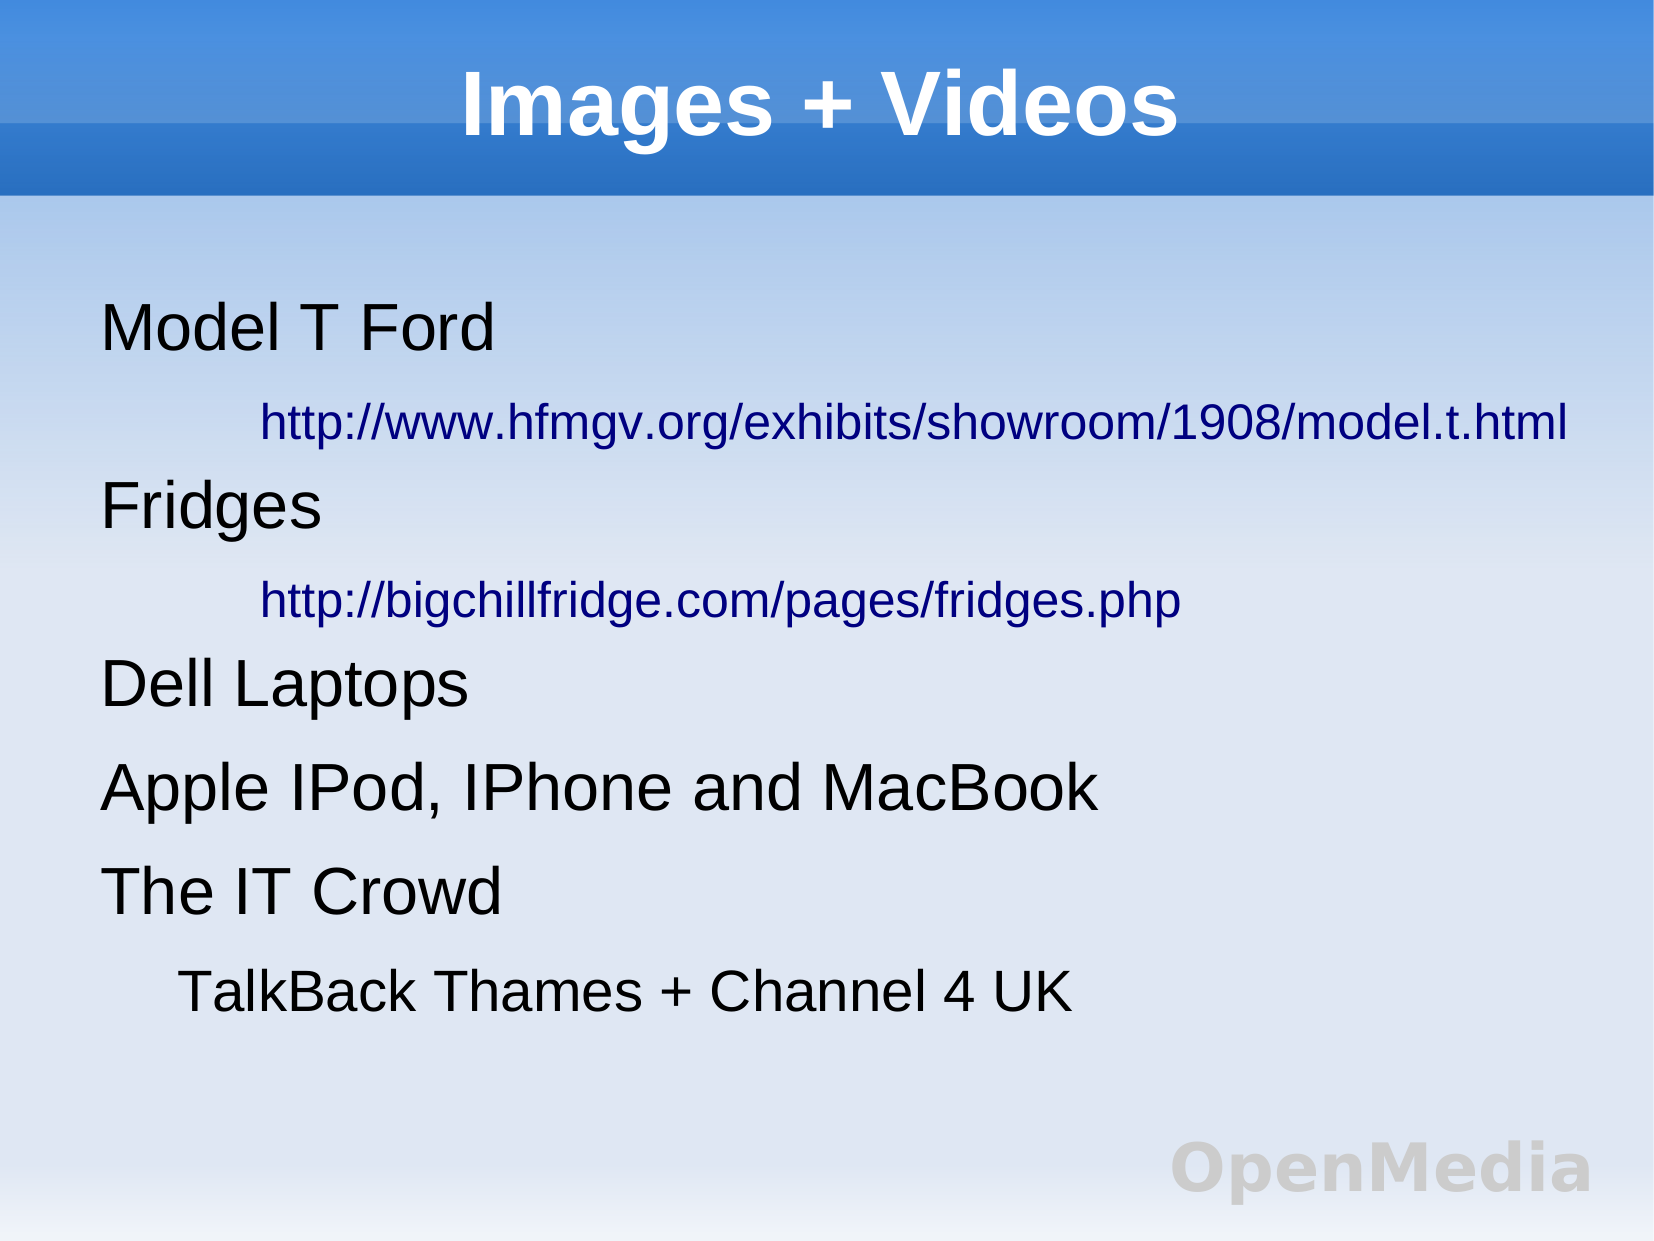

# Images + Videos
Model T Ford
http://www.hfmgv.org/exhibits/showroom/1908/model.t.html
Fridges
http://bigchillfridge.com/pages/fridges.php
Dell Laptops
Apple IPod, IPhone and MacBook
The IT Crowd
TalkBack Thames + Channel 4 UK
35